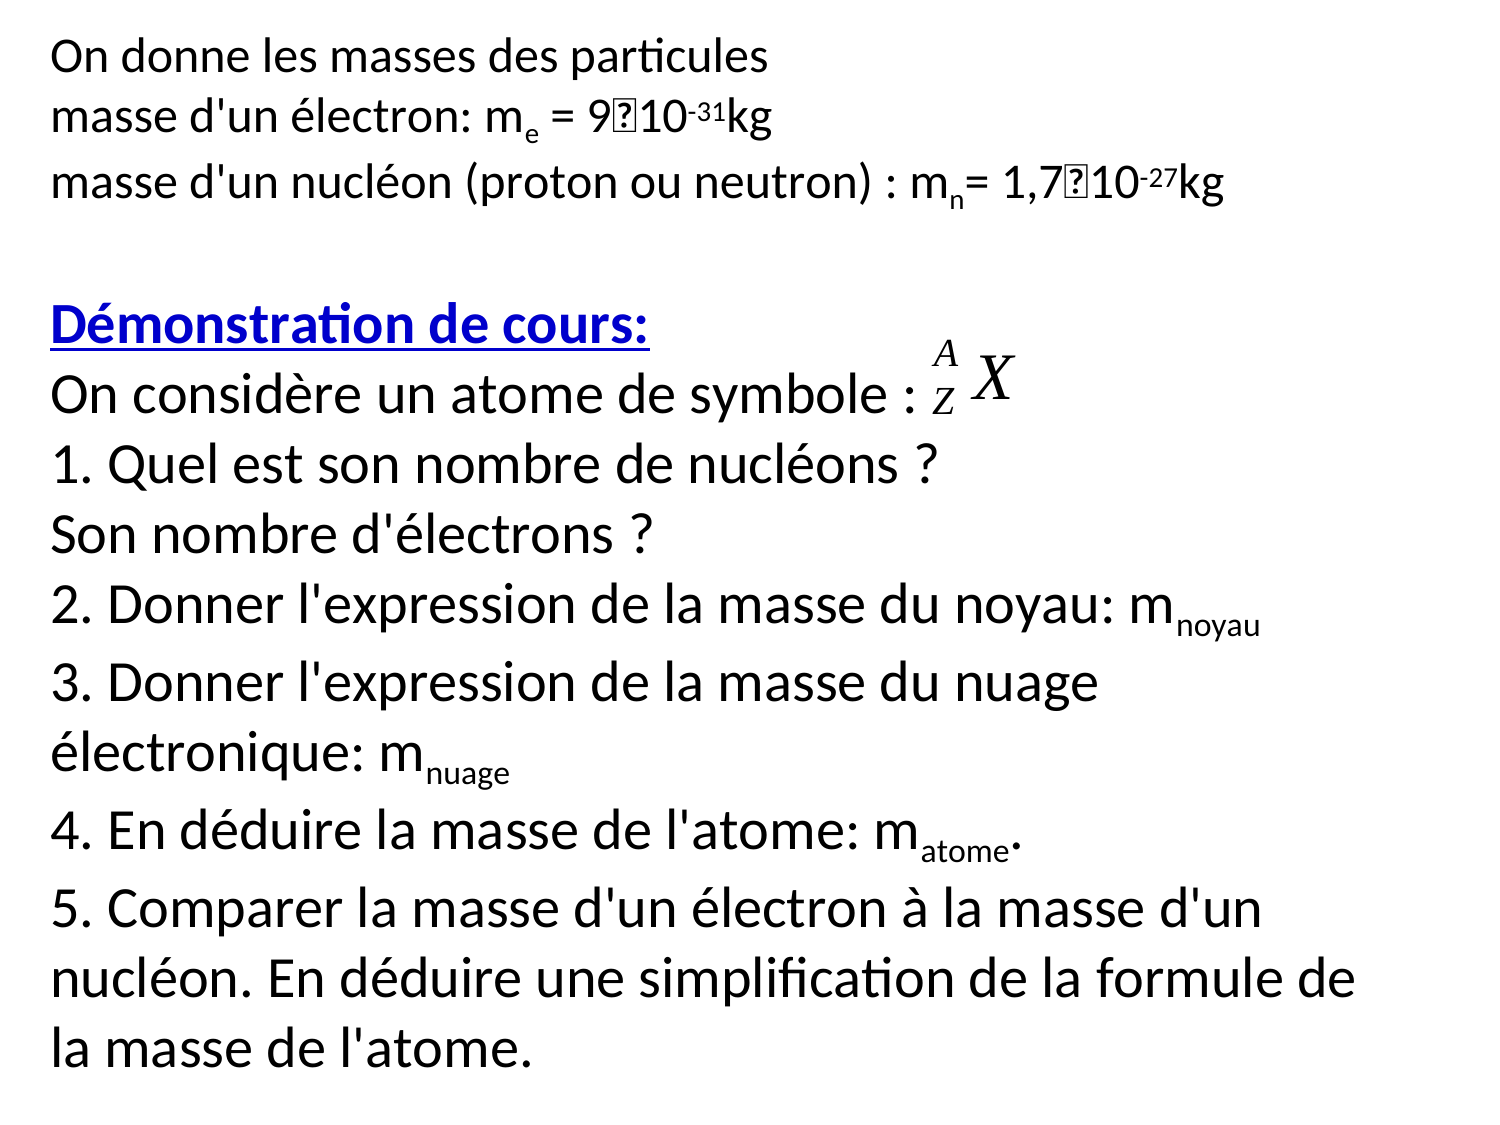

On donne les masses des particules
masse d'un électron: me = 910-31kg
masse d'un nucléon (proton ou neutron) : mn= 1,710-27kg
Démonstration de cours:
On considère un atome de symbole :
1. Quel est son nombre de nucléons ?
Son nombre d'électrons ?
2. Donner l'expression de la masse du noyau: mnoyau
3. Donner l'expression de la masse du nuage électronique: mnuage
4. En déduire la masse de l'atome: matome.
5. Comparer la masse d'un électron à la masse d'un nucléon. En déduire une simplification de la formule de la masse de l'atome.